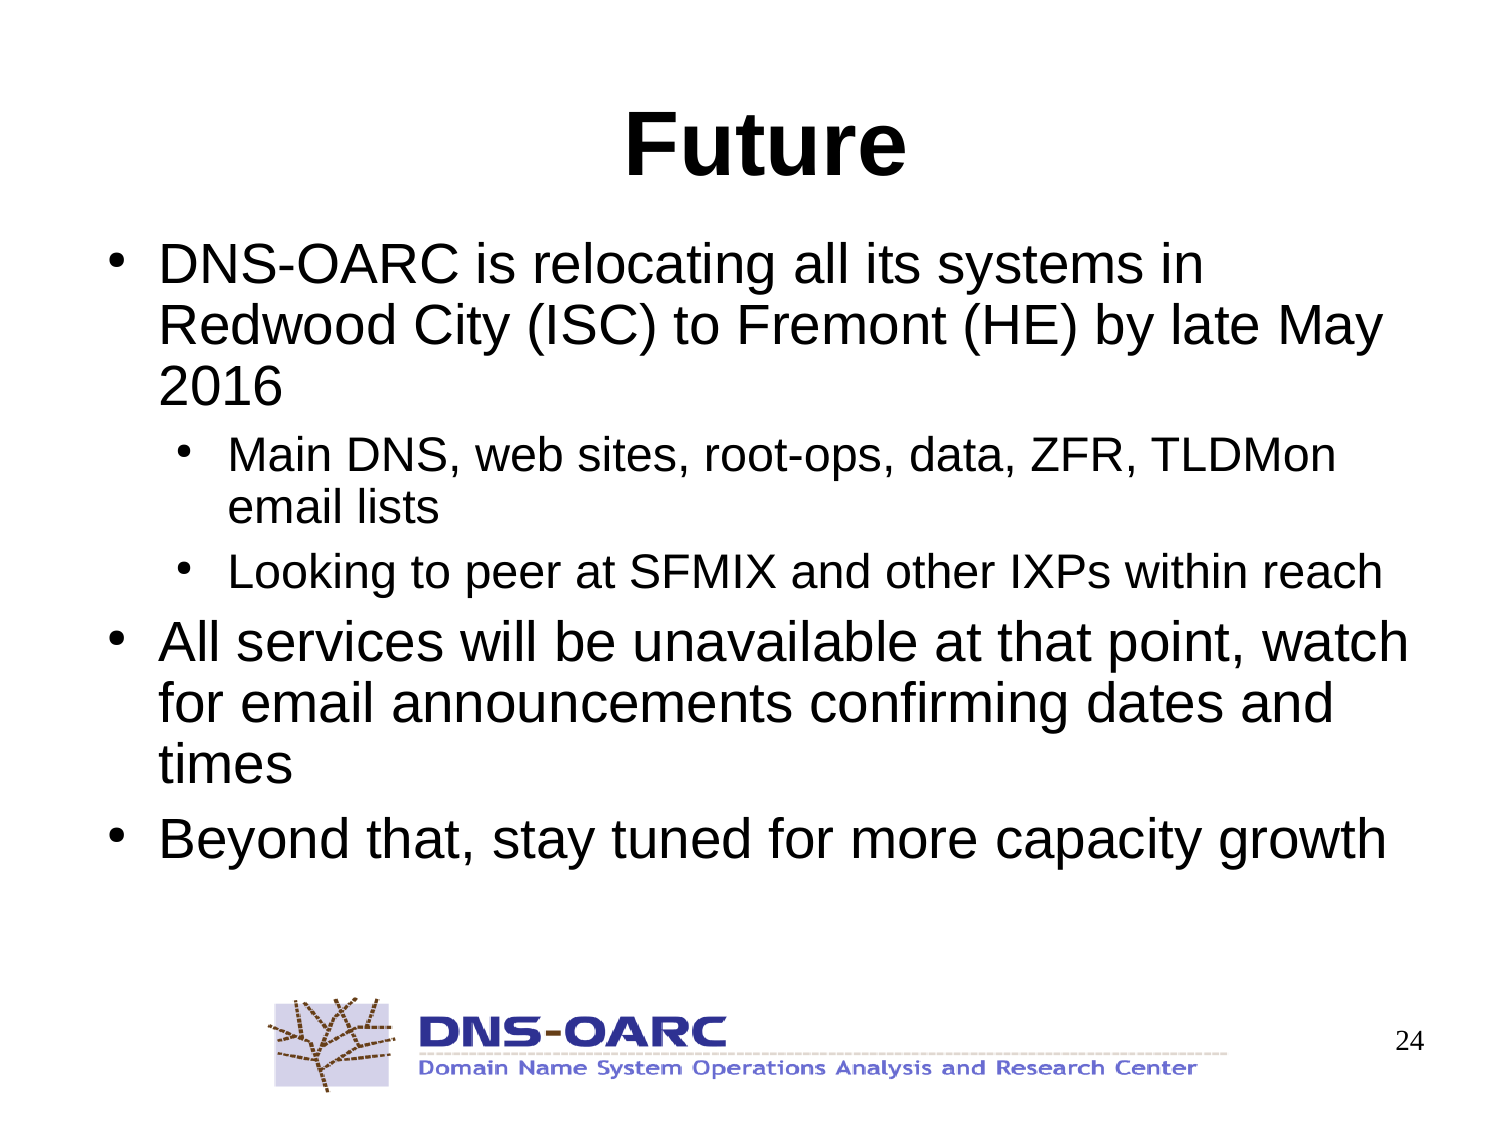

# Future
DNS-OARC is relocating all its systems in Redwood City (ISC) to Fremont (HE) by late May 2016
Main DNS, web sites, root-ops, data, ZFR, TLDMon email lists
Looking to peer at SFMIX and other IXPs within reach
All services will be unavailable at that point, watch for email announcements confirming dates and times
Beyond that, stay tuned for more capacity growth
24